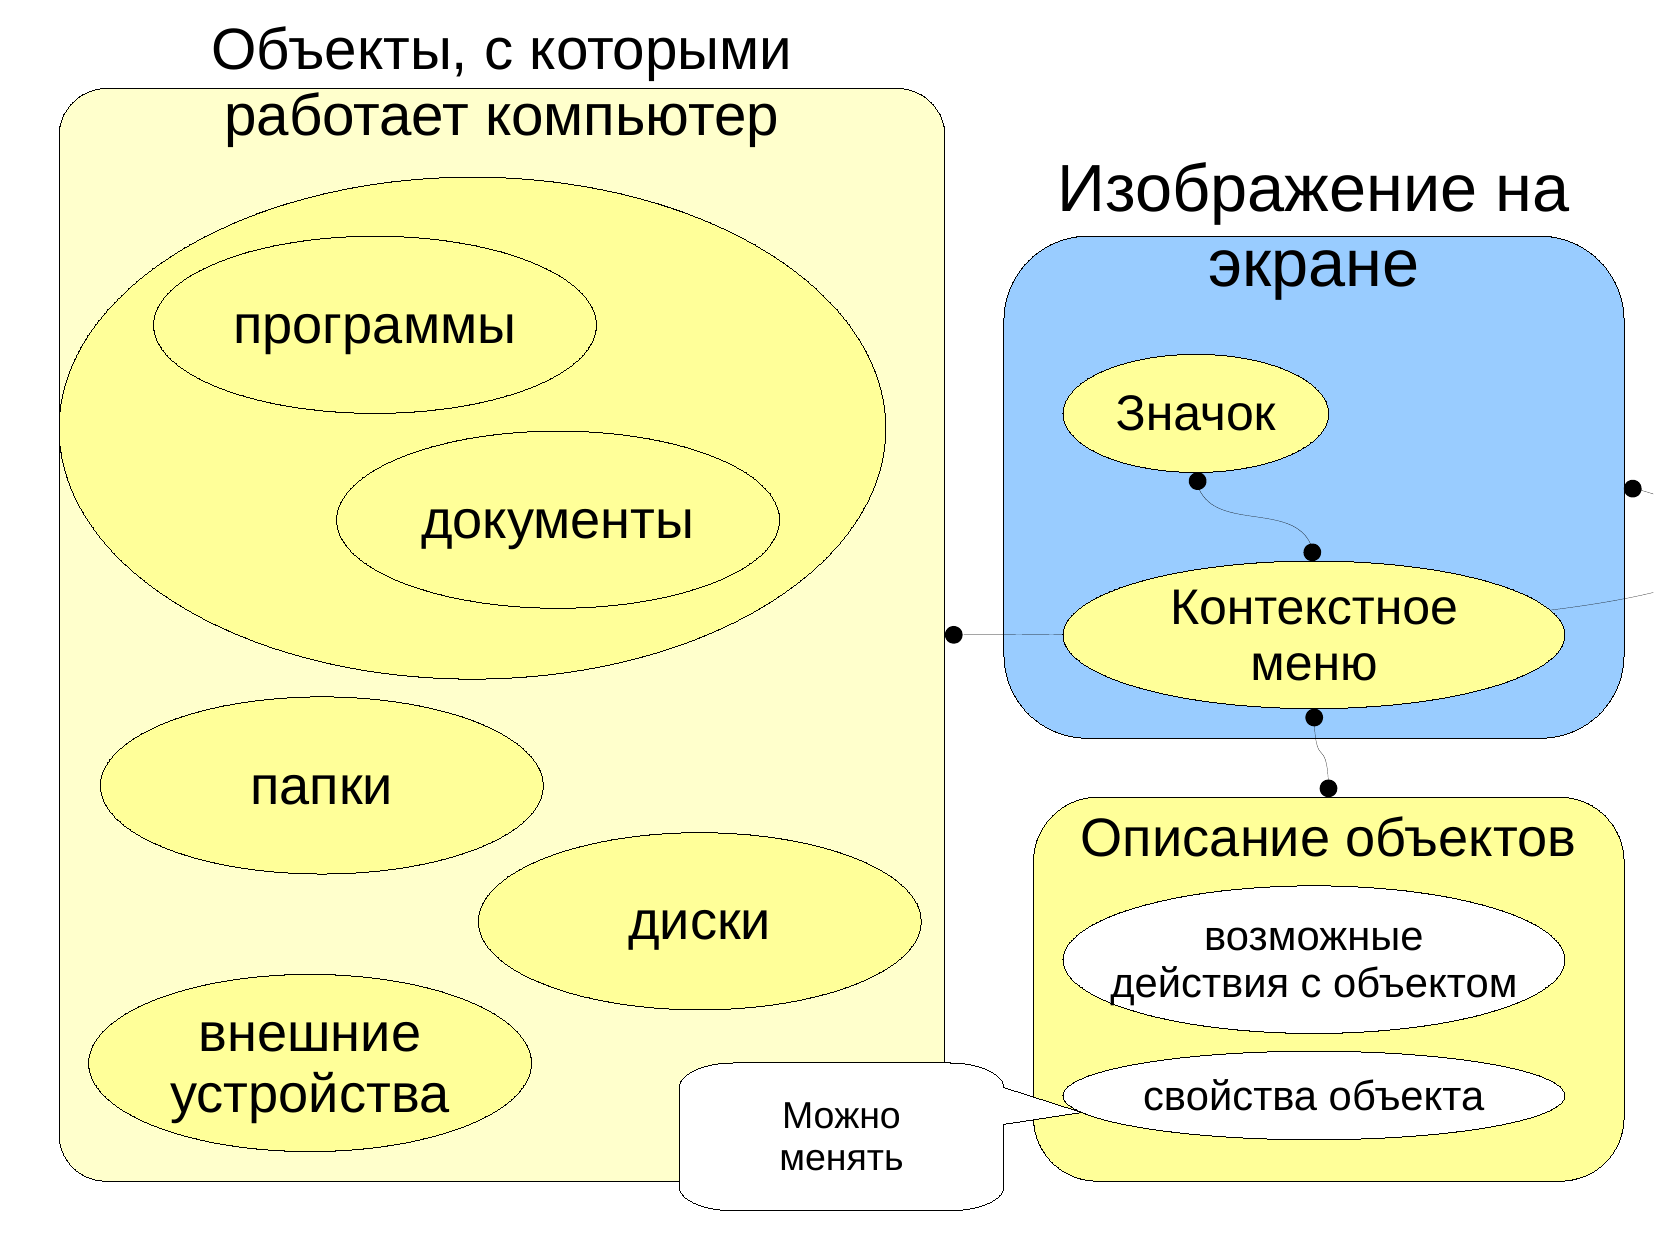

Объекты, с которыми
работает компьютер
программы
Изображение на
экране
Значок
документы
Контекстное
меню
папки
Описание объектов
диски
возможные
действия с объектом
внешние
устройства
свойства объекта
Можно
менять